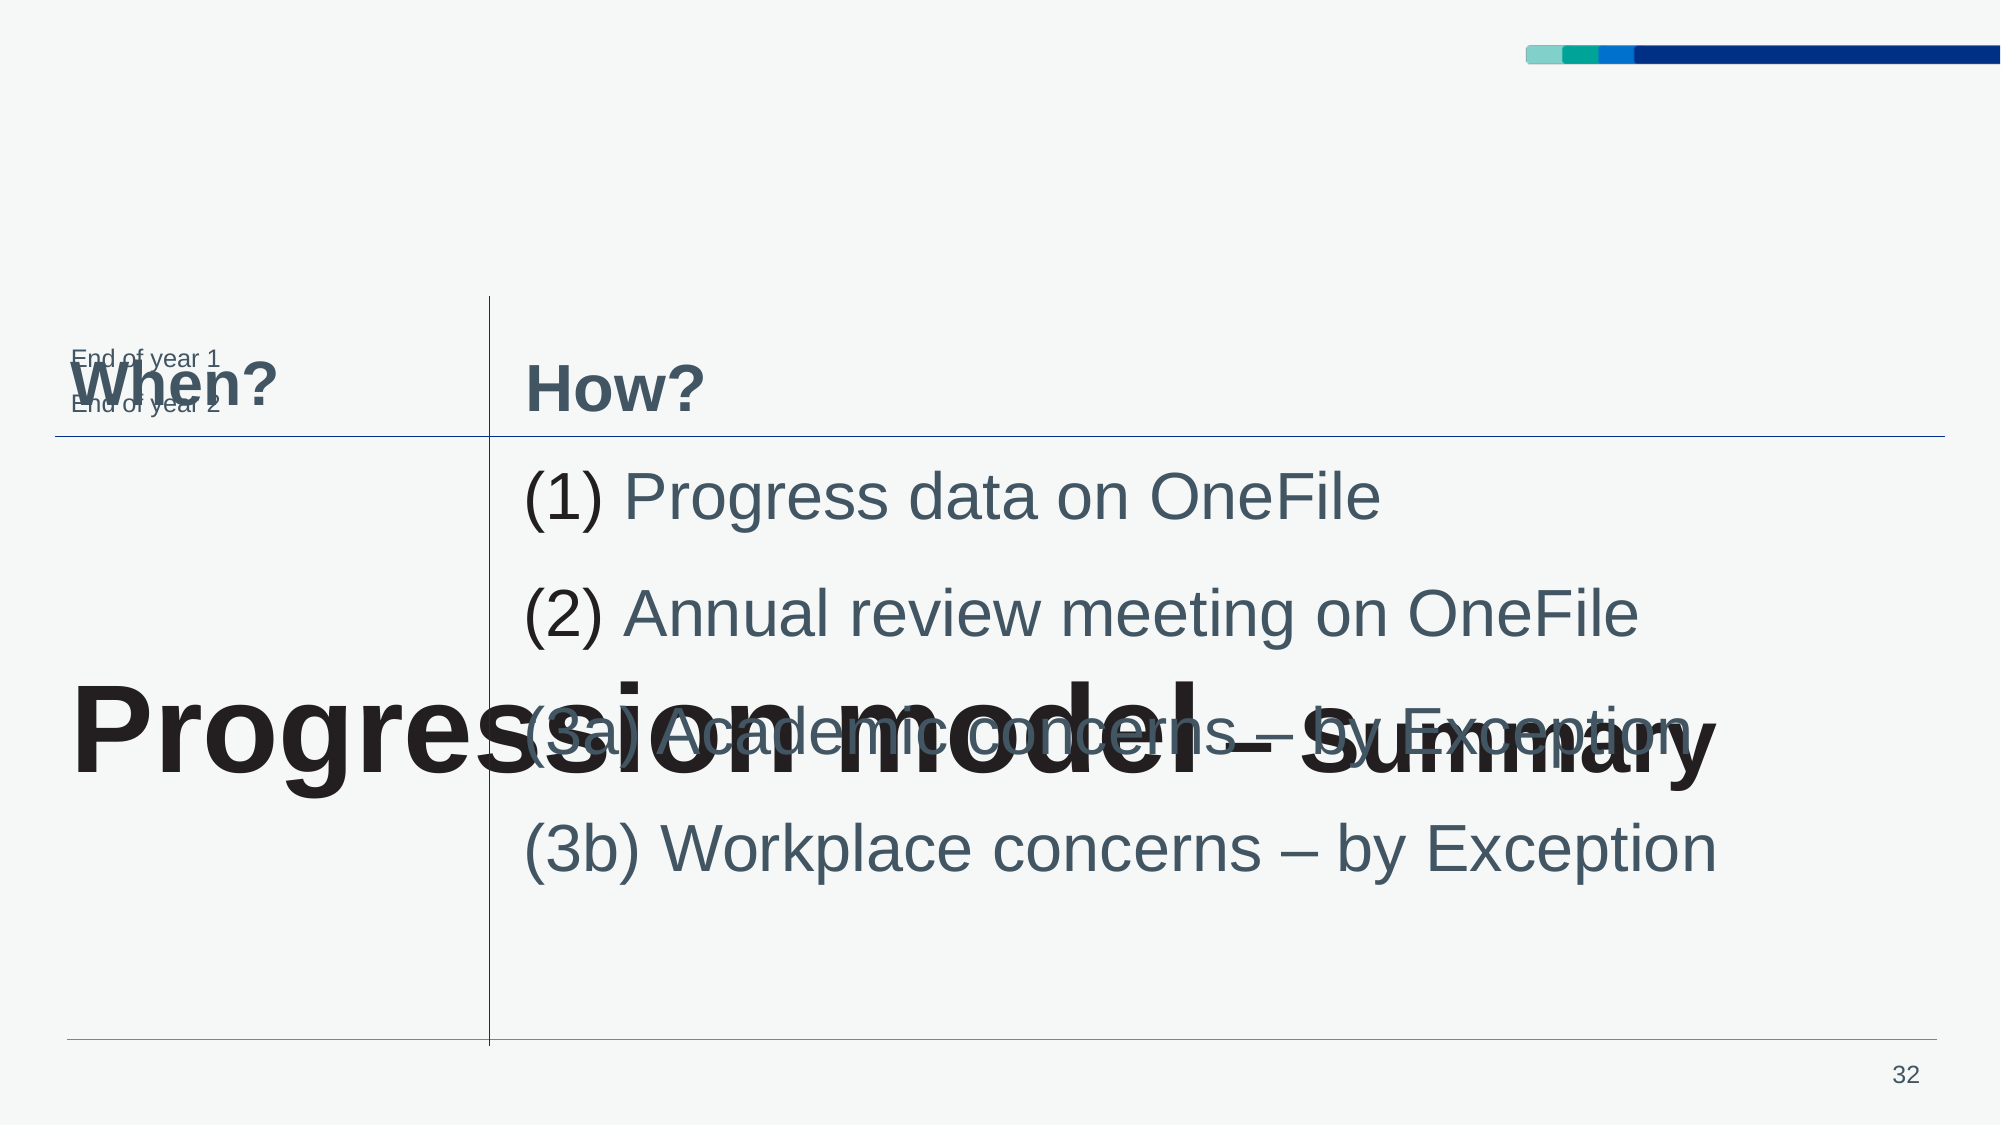

# End of year 1
End of year 2
When?
How?
Progression model – Summary
 Progress data on OneFile
 Annual review meeting on OneFile
(3a) Academic concerns – by Exception
(3b) Workplace concerns – by Exception